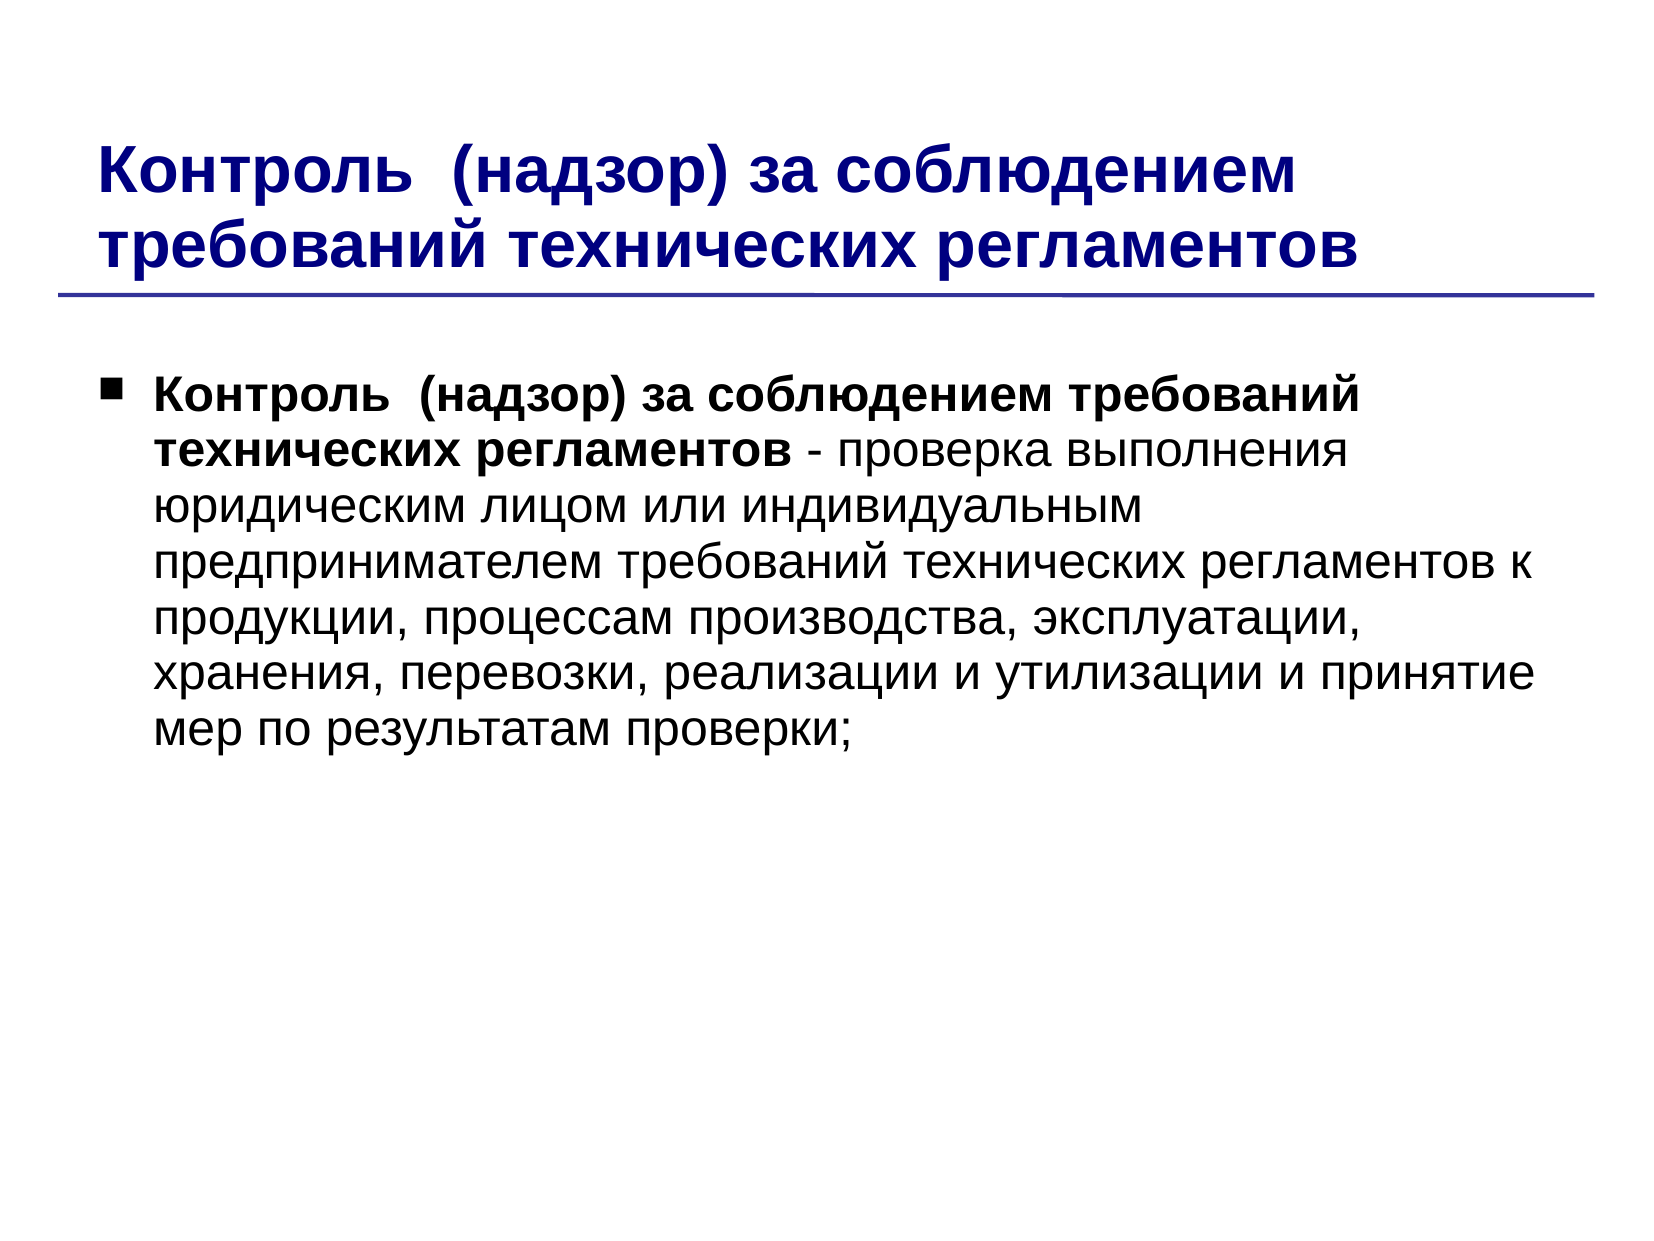

# Контроль (надзор) за соблюдением требований технических регламентов
Контроль (надзор) за соблюдением требований технических регламентов - проверка выполнения юридическим лицом или индивидуальным предпринимателем требований технических регламентов к продукции, процессам производства, эксплуатации, хранения, перевозки, реализации и утилизации и принятие мер по результатам проверки;